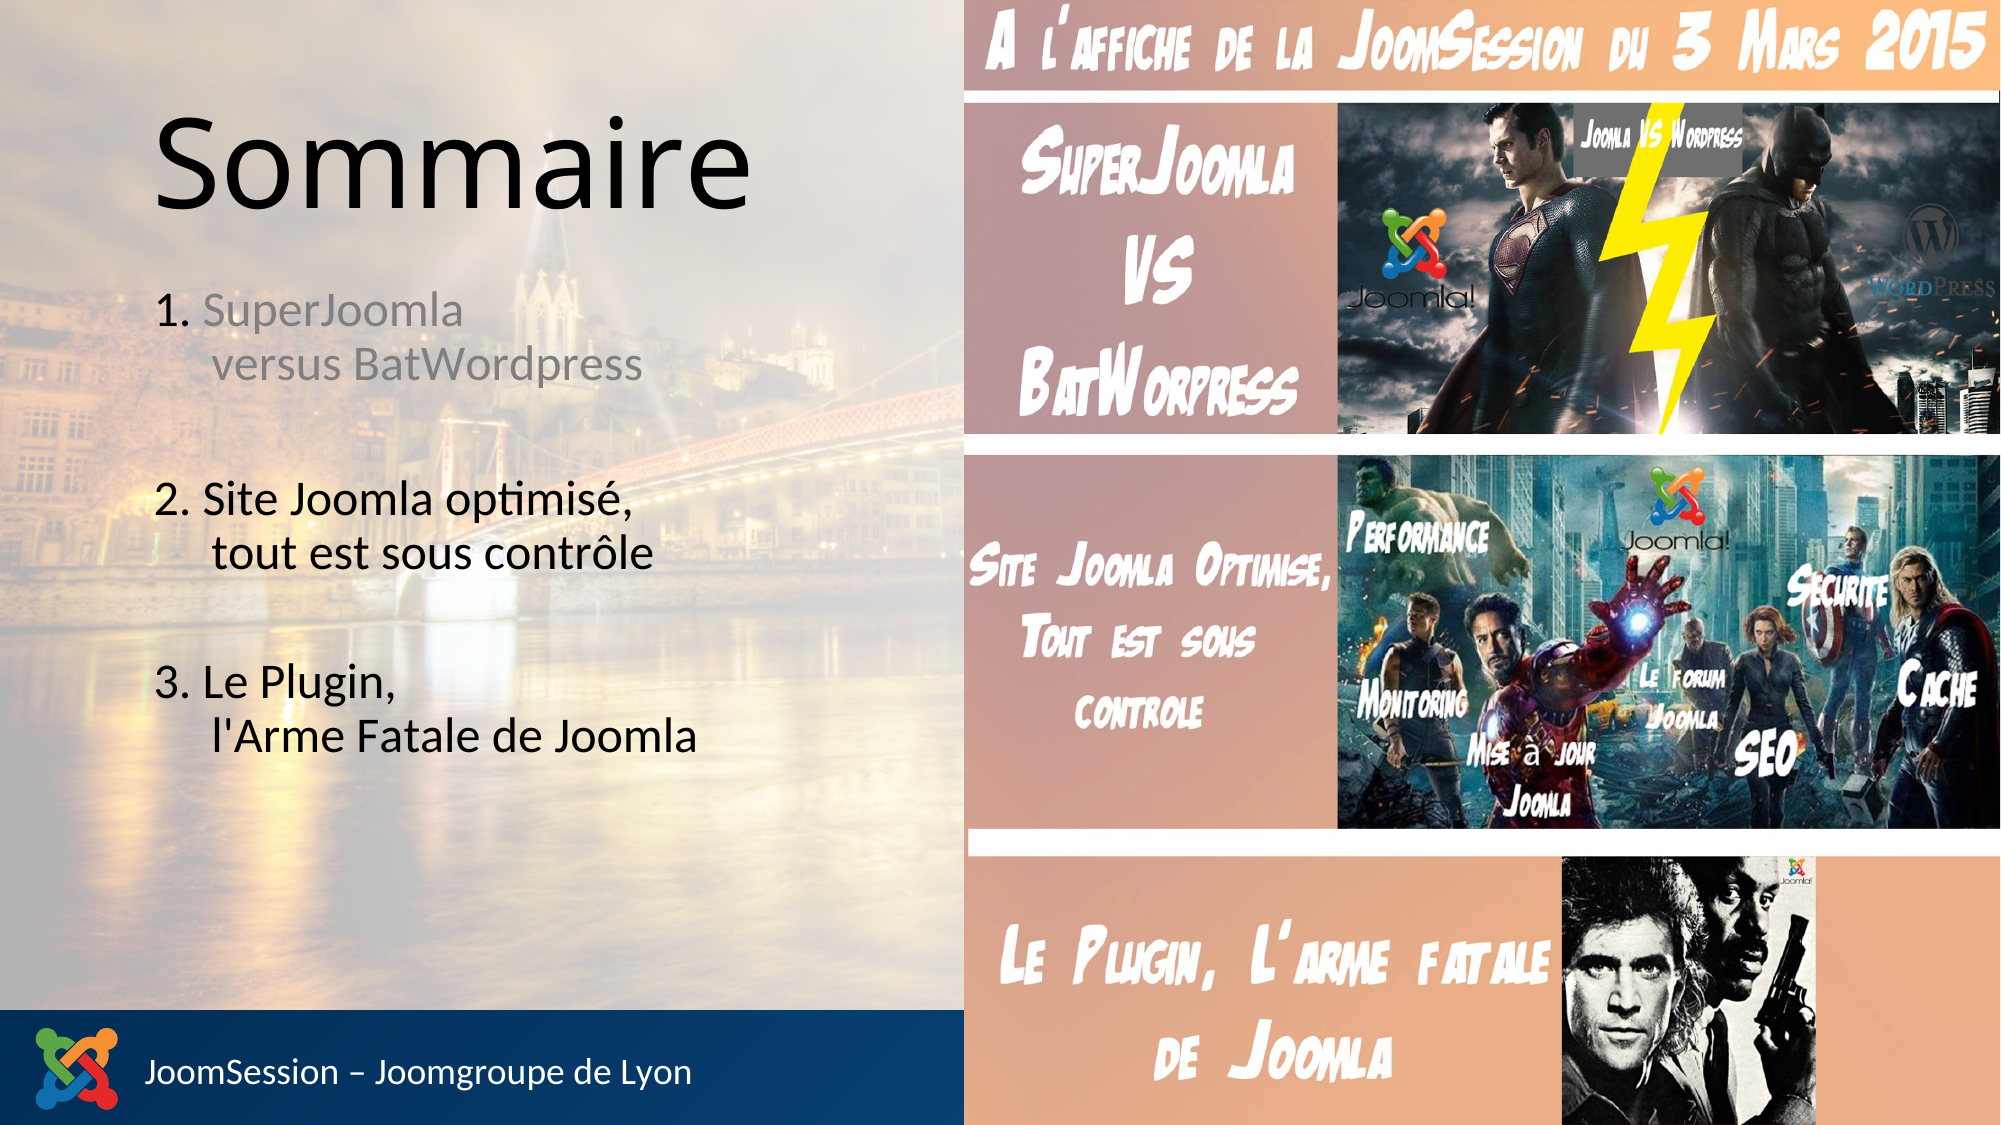

# Sommaire
 SuperJoomla
 versus BatWordpress
 Site Joomla optimisé,
 tout est sous contrôle
 Le Plugin,
 l'Arme Fatale de Joomla
2